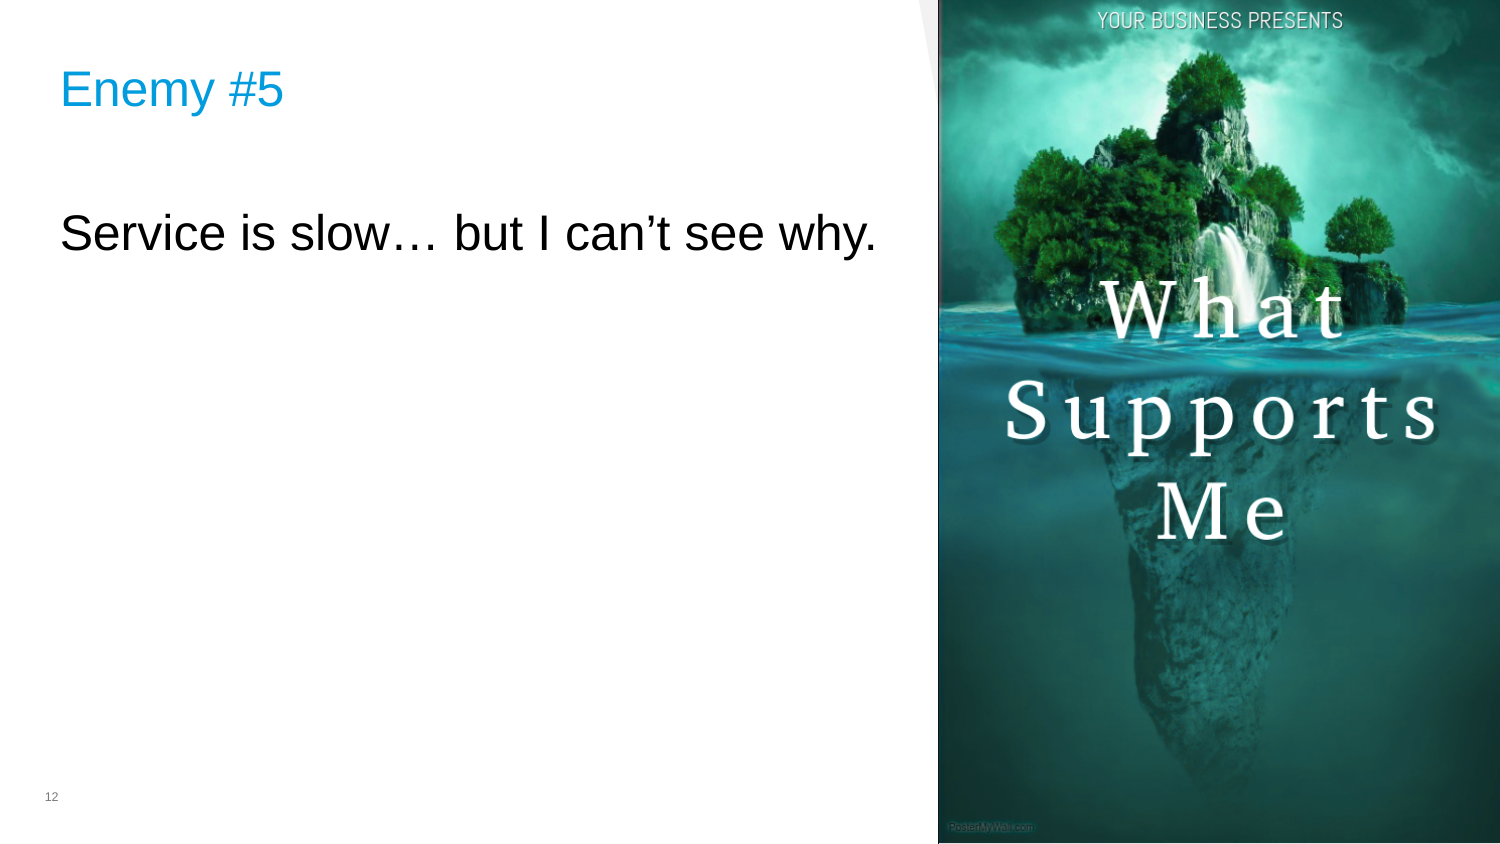

# Enemy #5
Service is slow… but I can’t see why.